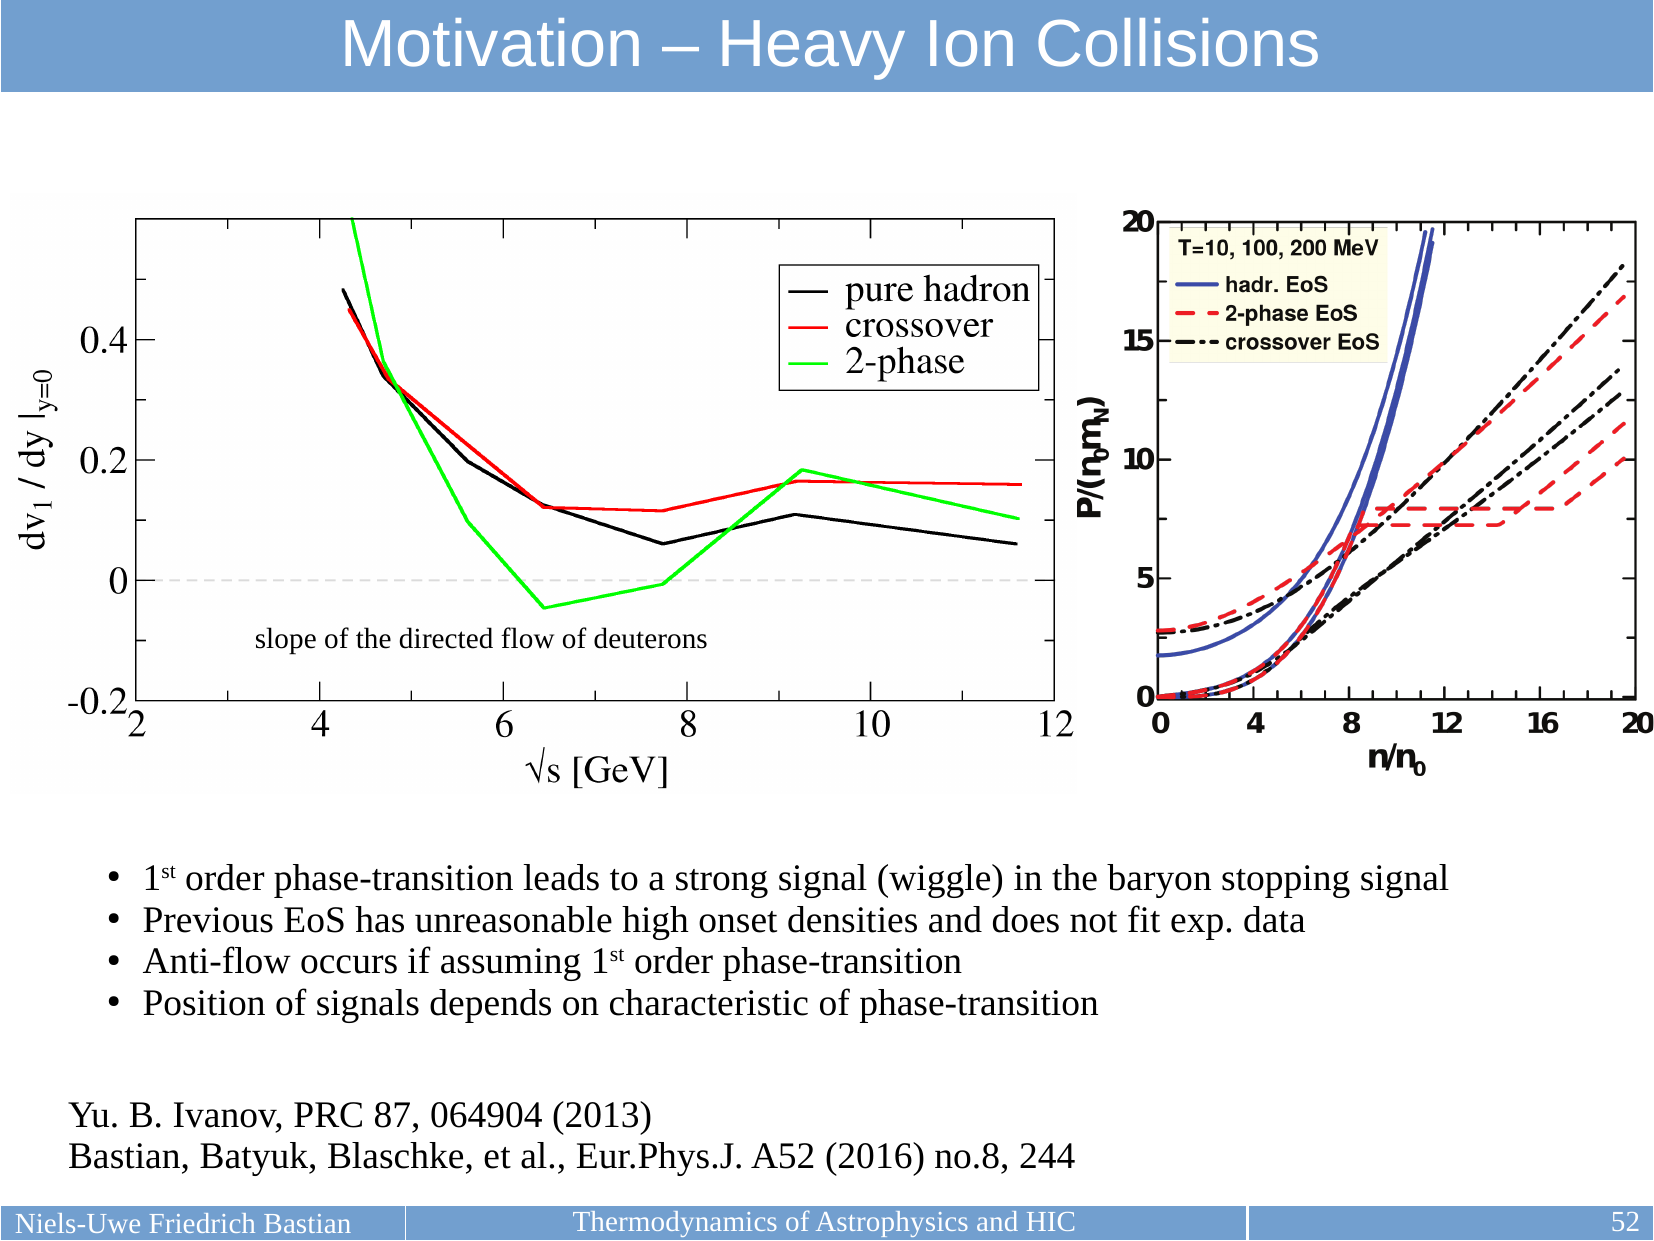

# Motivation – Heavy Ion Collisions
slope of the directed flow of deuterons
1st order phase-transition leads to a strong signal (wiggle) in the baryon stopping signal
Previous EoS has unreasonable high onset densities and does not fit exp. data
Anti-flow occurs if assuming 1st order phase-transition
Position of signals depends on characteristic of phase-transition
Yu. B. Ivanov, PRC 87, 064904 (2013)
Bastian, Batyuk, Blaschke, et al., Eur.Phys.J. A52 (2016) no.8, 244
Thermodynamics of Astrophysics and HIC
52